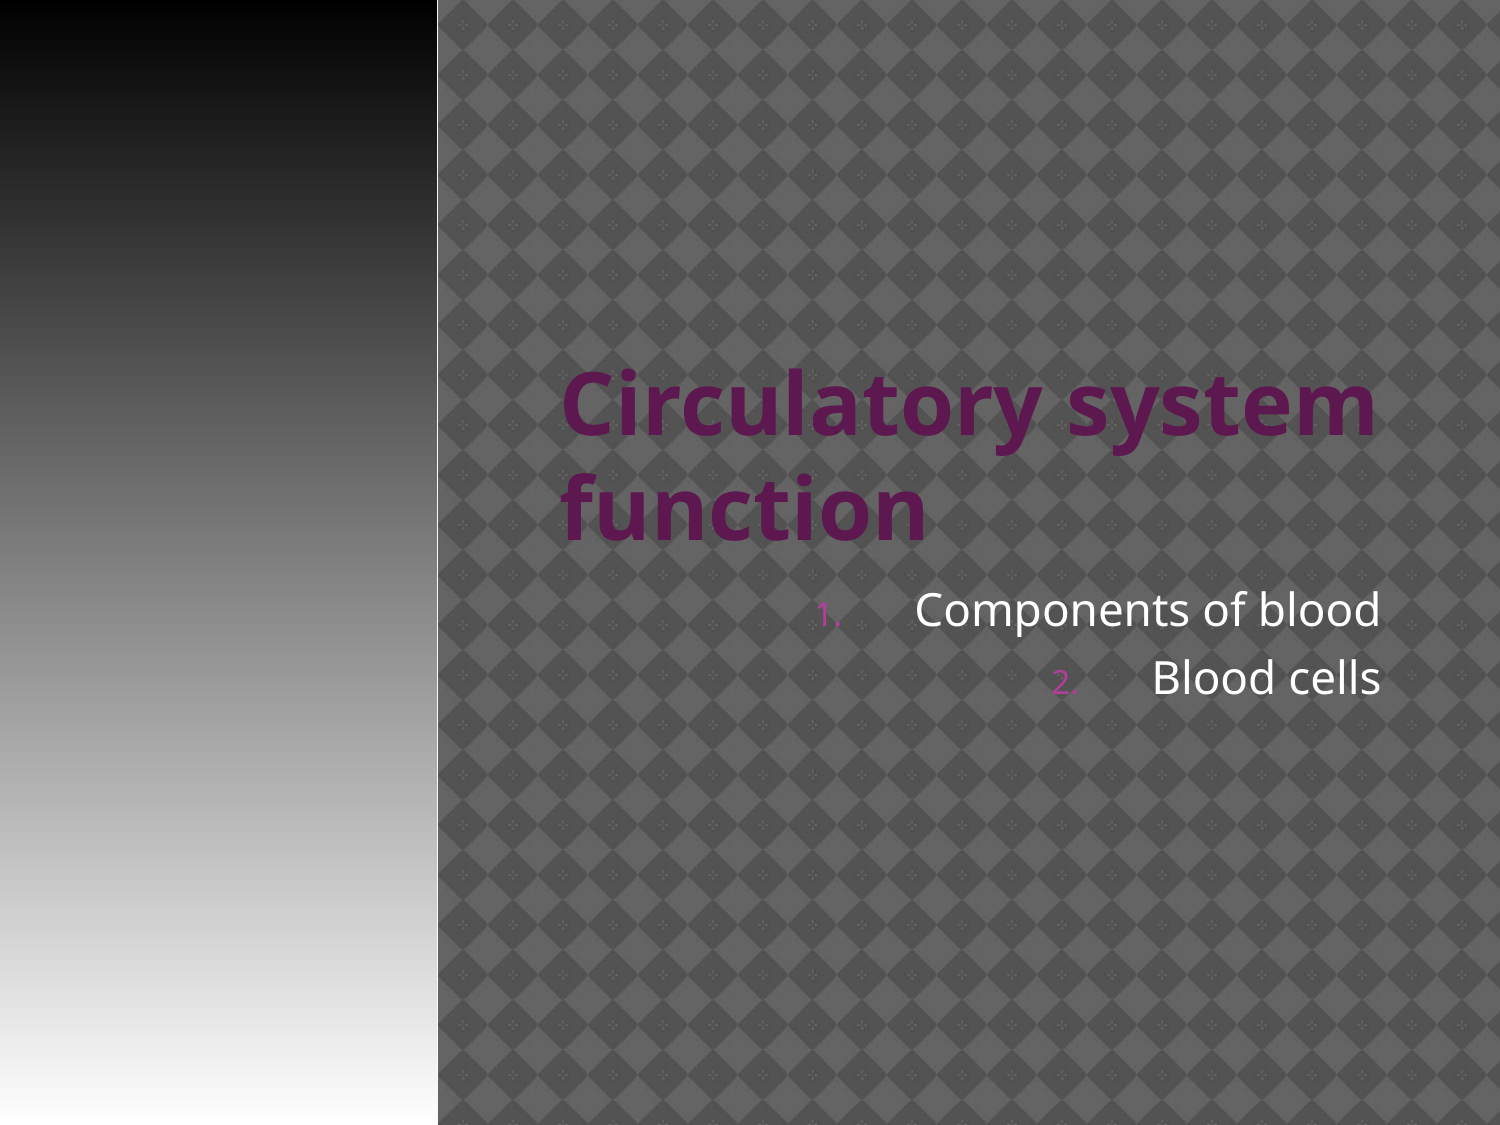

# Circulatory system function
Components of blood
Blood cells